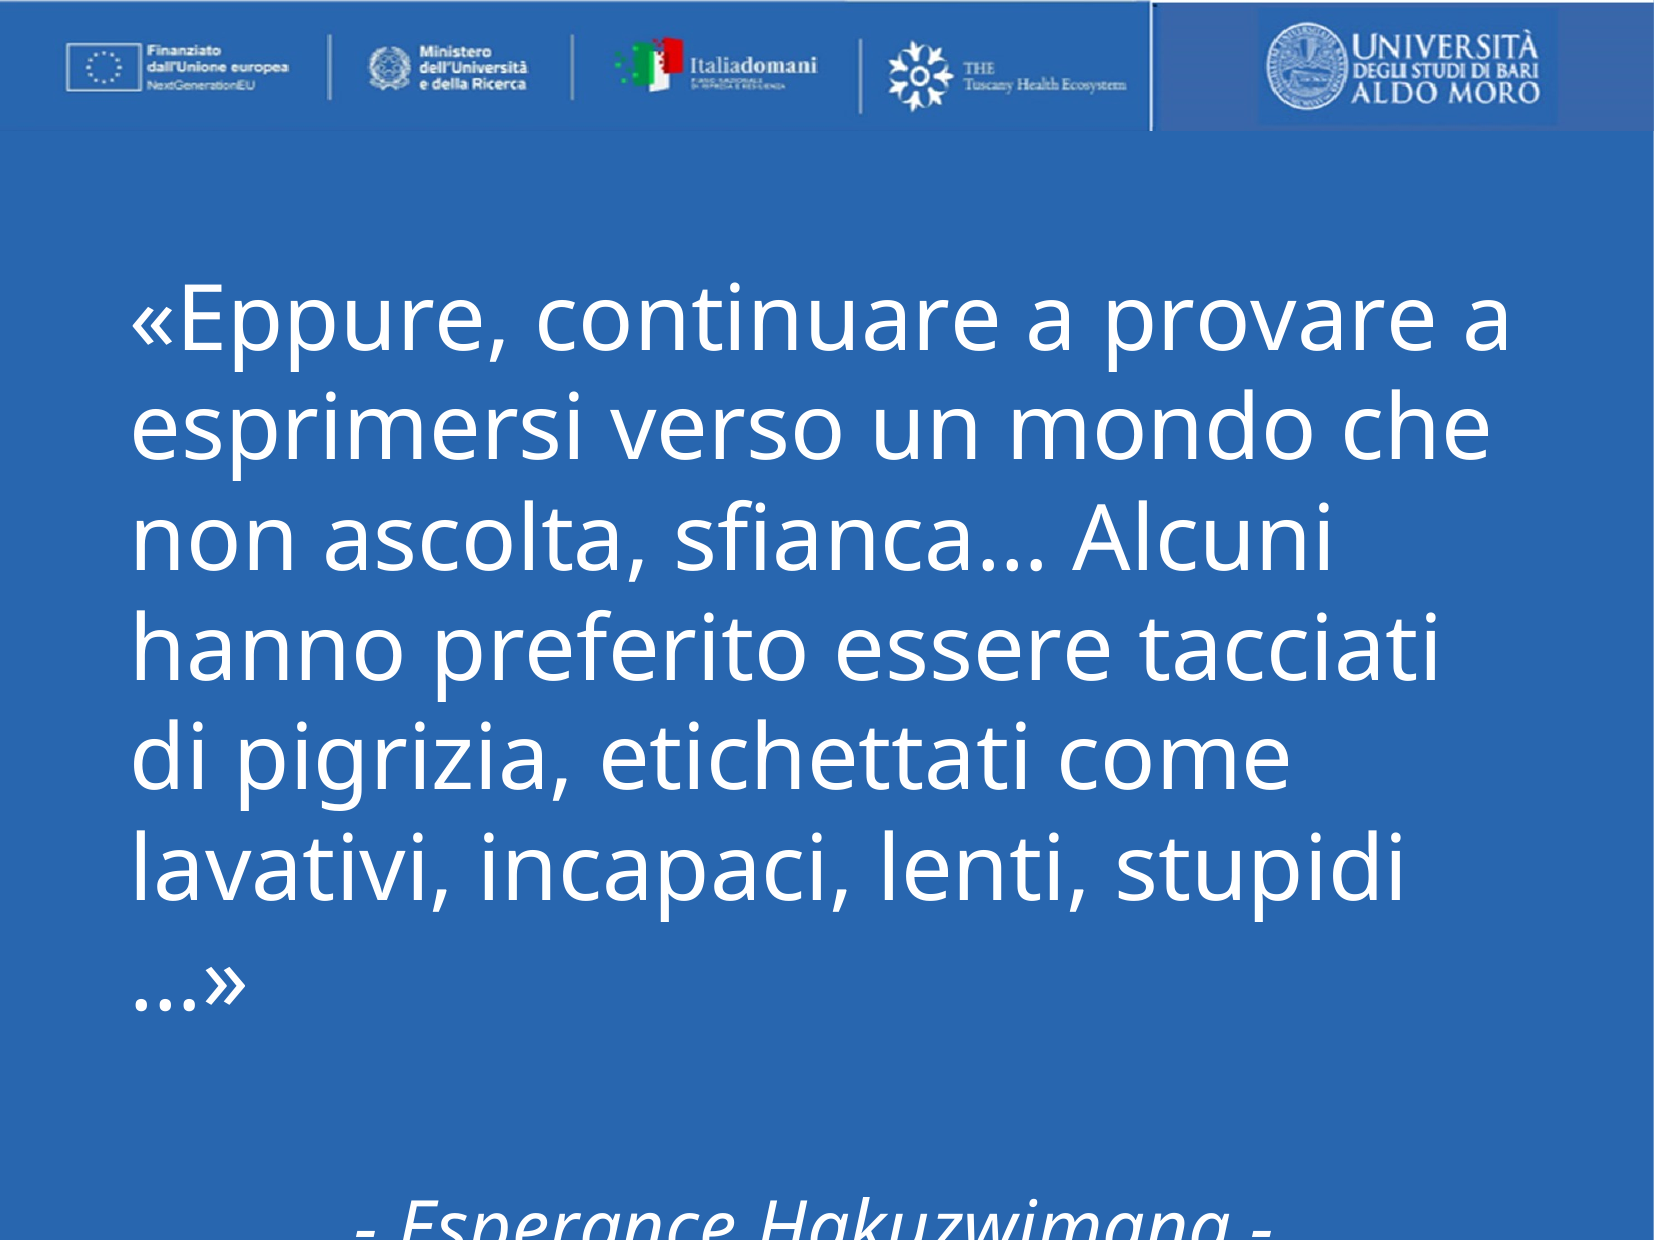

# «Eppure, continuare a provare a esprimersi verso un mondo che non ascolta, sfianca… Alcuni hanno preferito essere tacciati di pigrizia, etichettati come lavativi, incapaci, lenti, stupidi …»
			- Esperance Hakuzwimana -